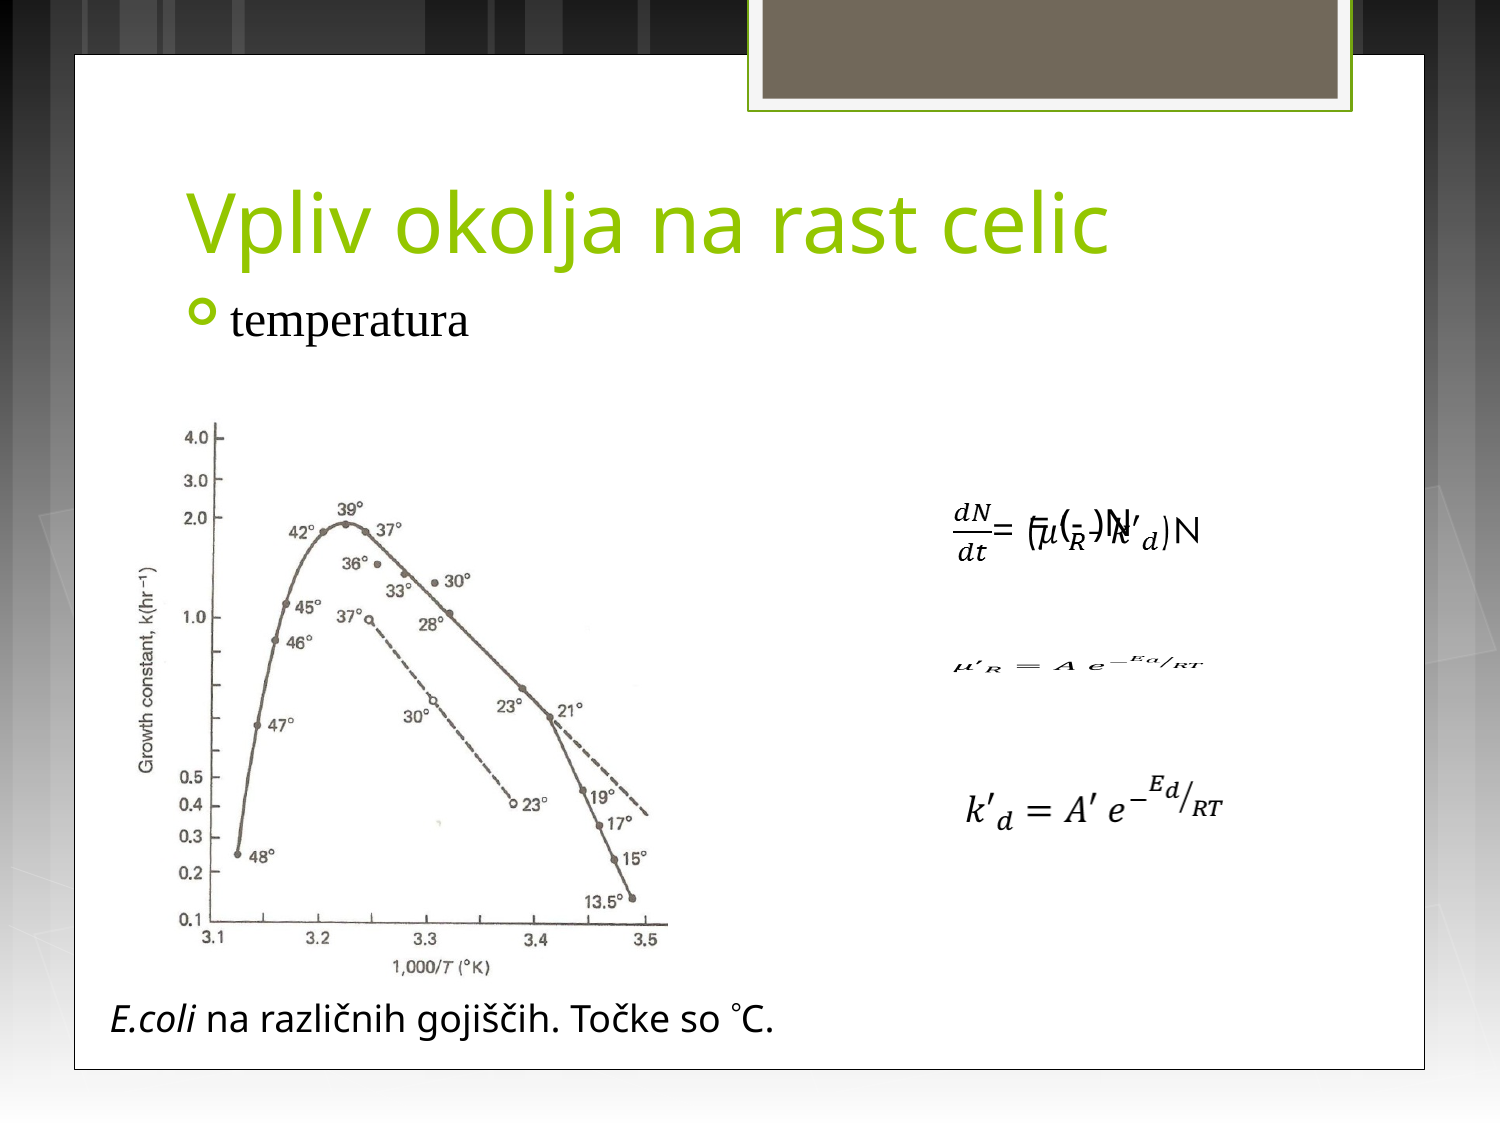

# Vpliv okolja na rast celic
temperatura
= (- )N
E.coli na različnih gojiščih. Točke so C.